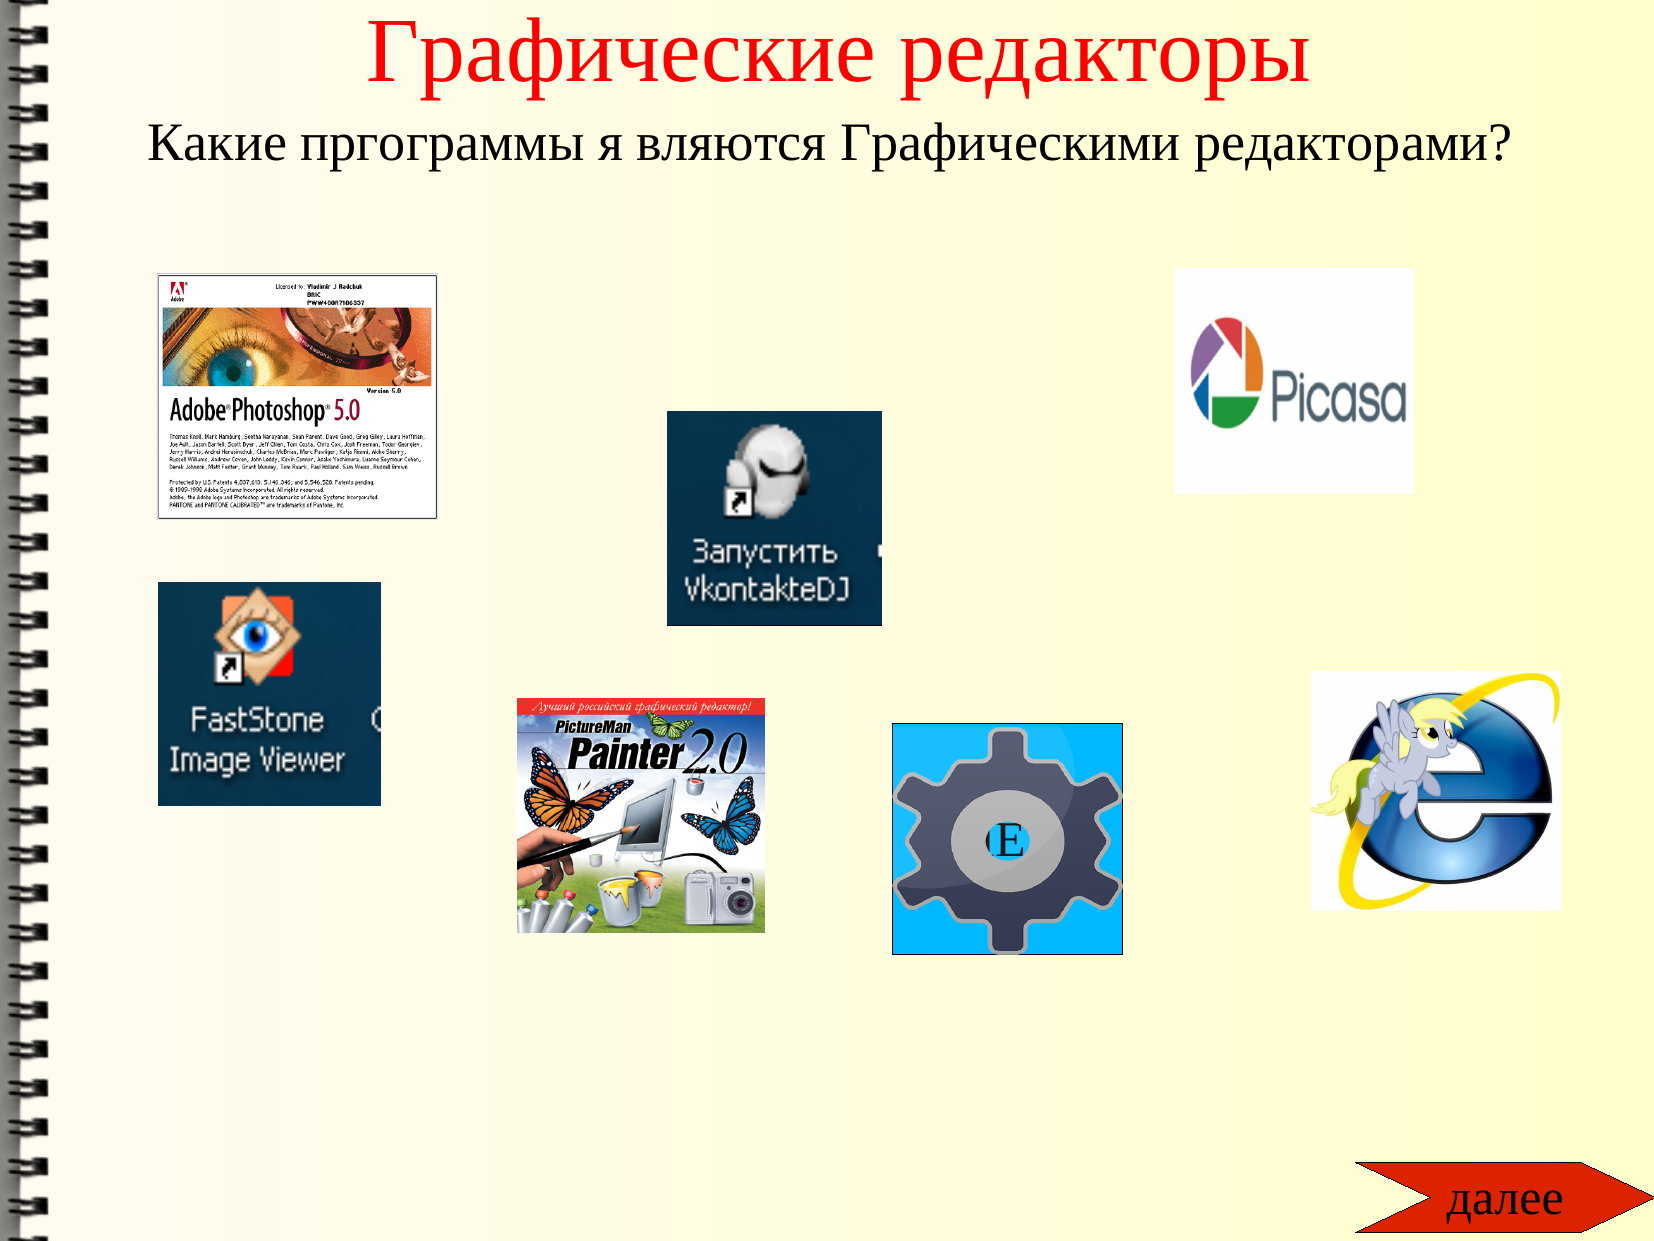

# Графические редакторы
Какие пргограммы я вляются Графическими редакторами?
НЕТ
НЕТ
НЕТ
далее